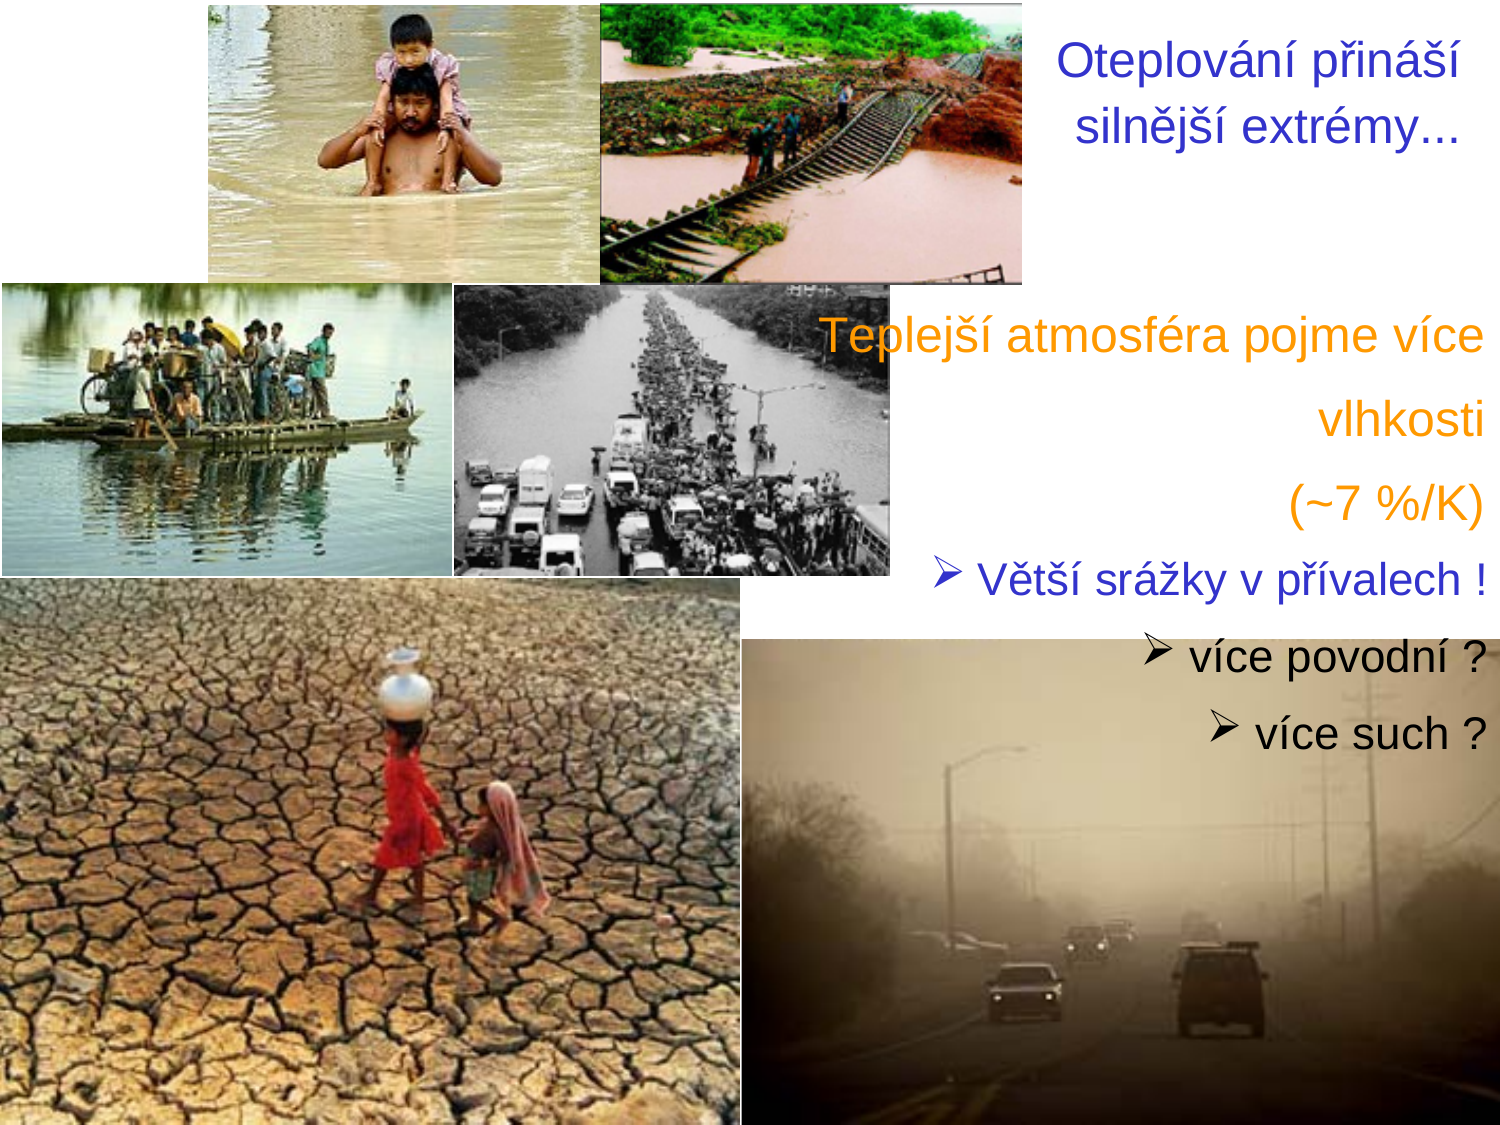

Oteplování přináší
silnější extrémy...
Teplejší atmosféra pojme více vlhkosti
(~7 %/K)
 Větší srážky v přívalech !
 více povodní ?
 více such ?